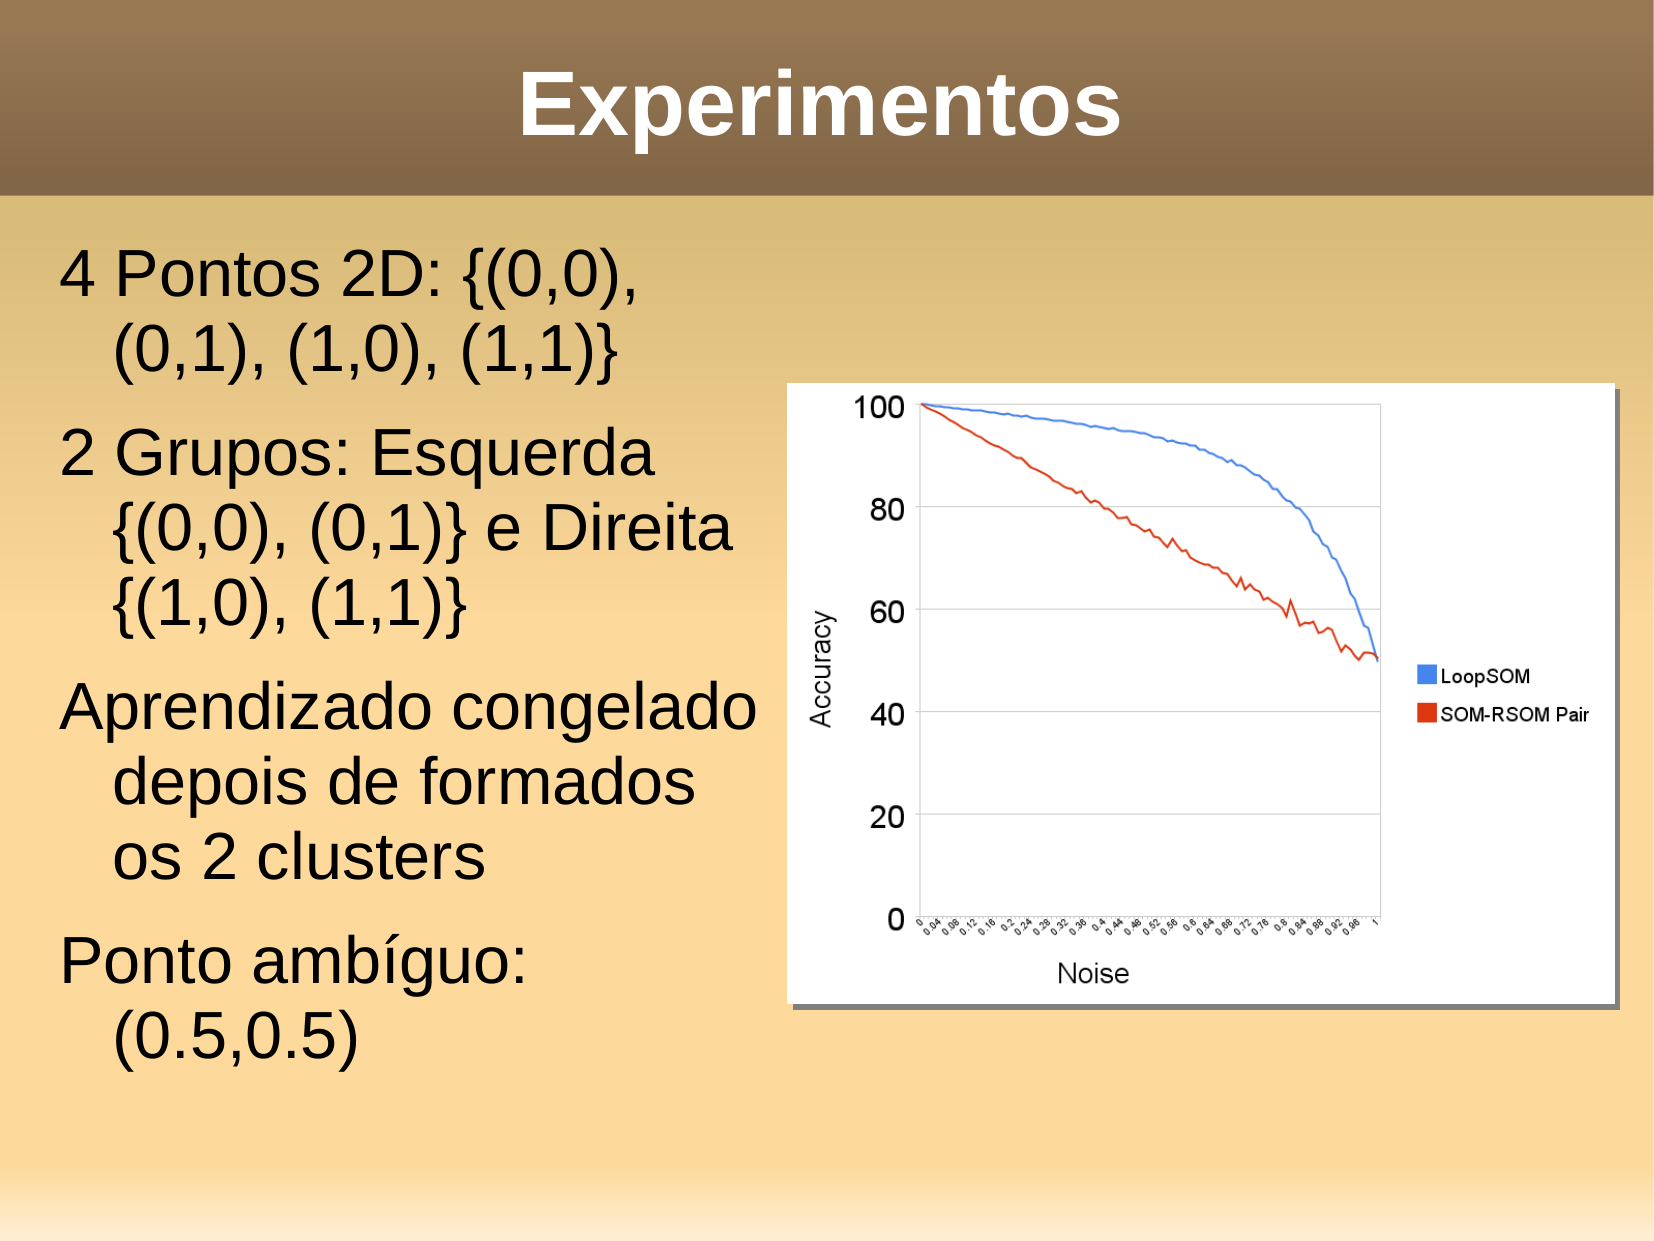

# Experimentos
4 Pontos 2D: {(0,0), (0,1), (1,0), (1,1)}
2 Grupos: Esquerda {(0,0), (0,1)} e Direita {(1,0), (1,1)}
Aprendizado congelado depois de formados os 2 clusters
Ponto ambíguo: (0.5,0.5)